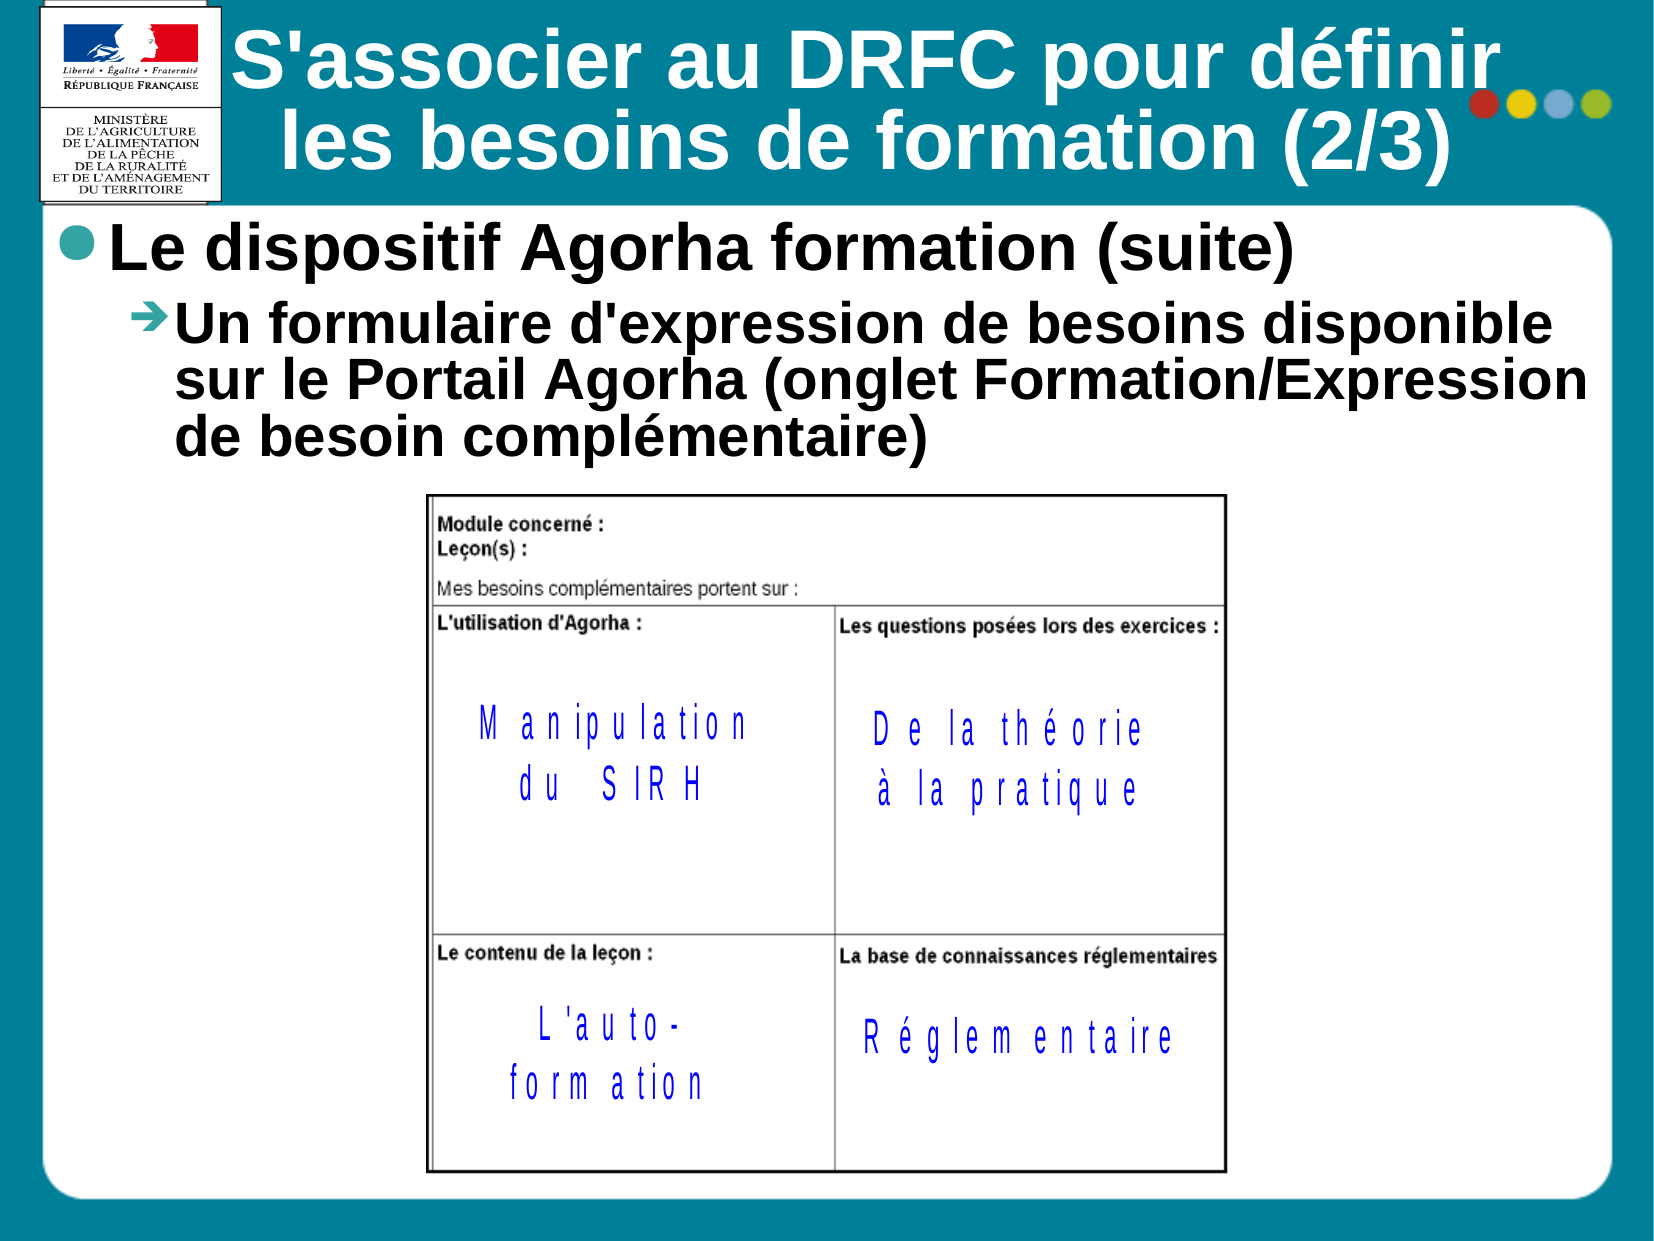

# S'associer au DRFC pour définir les besoins de formation (2/3)
Le dispositif Agorha formation (suite)
Un formulaire d'expression de besoins disponible sur le Portail Agorha (onglet Formation/Expression de besoin complémentaire)